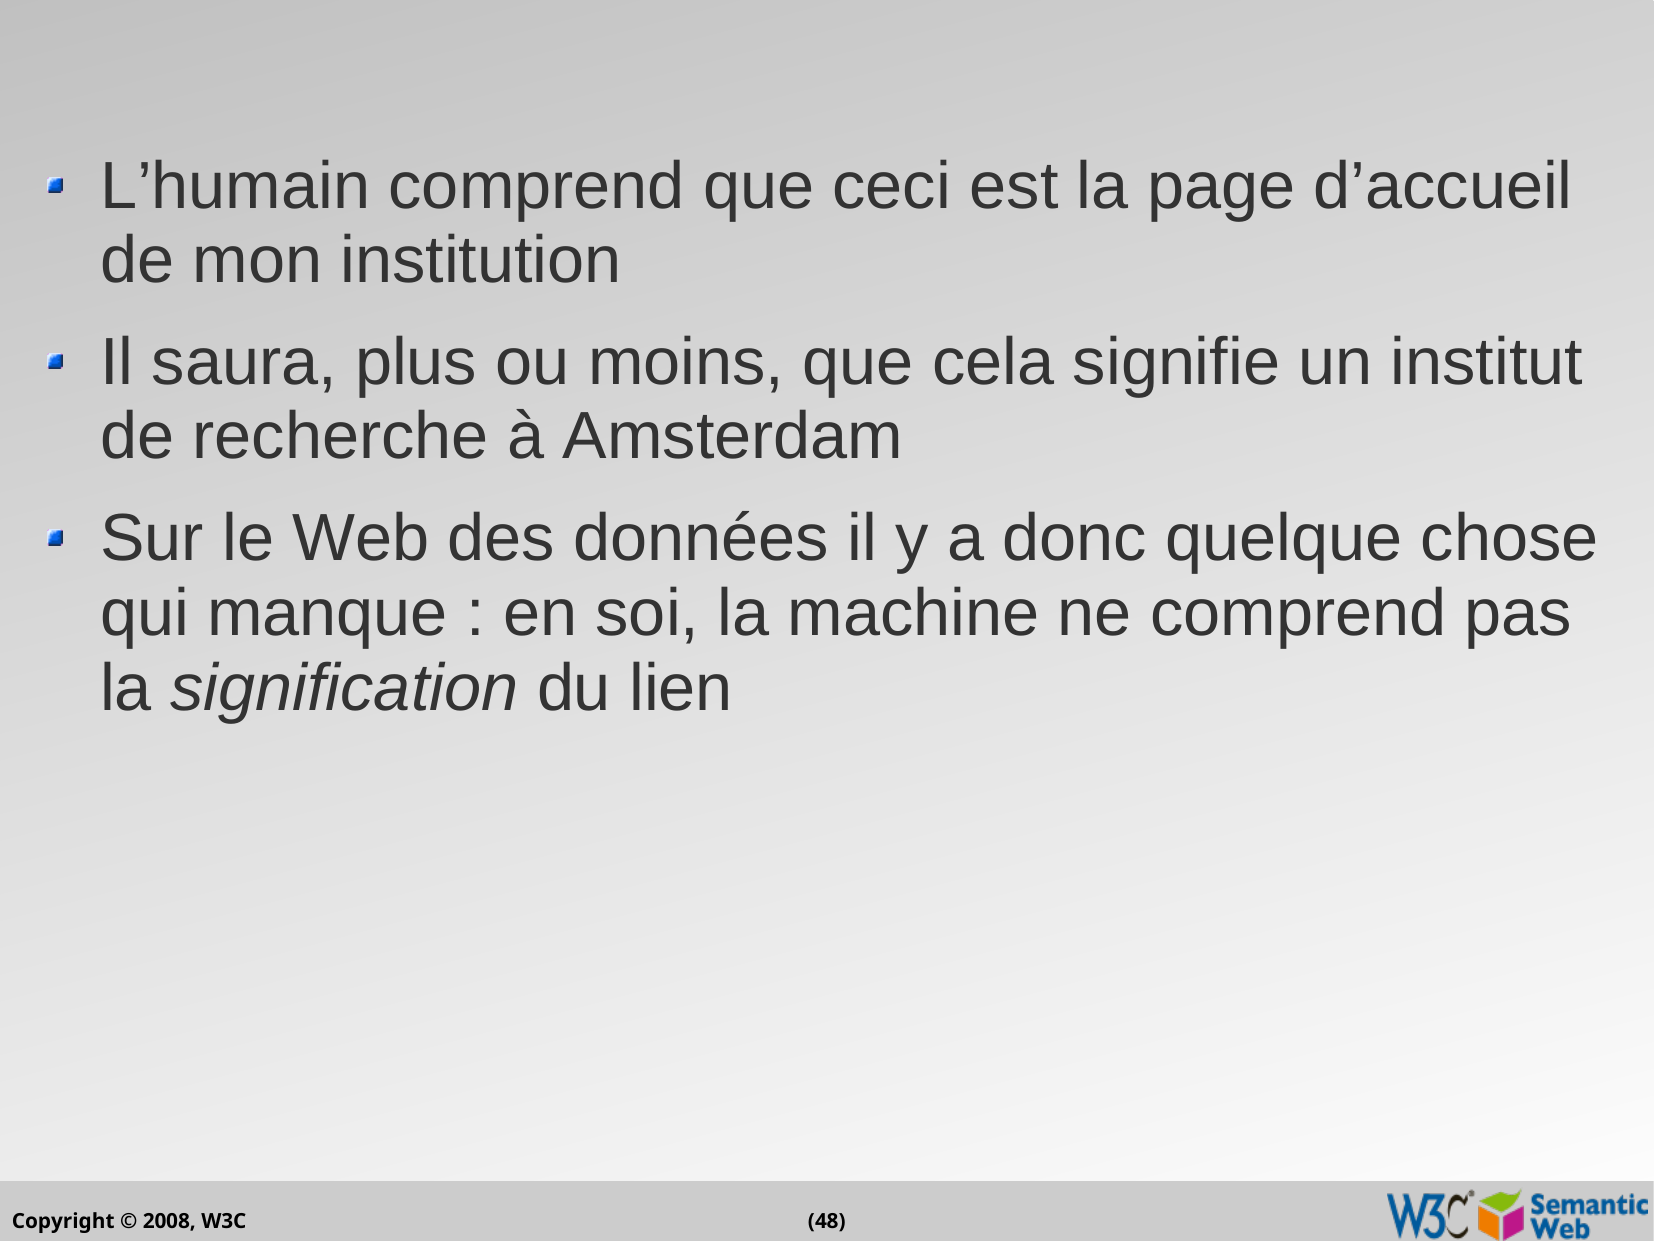

# L’humain comprend que ceci est la page d’accueil de mon institution
Il saura, plus ou moins, que cela signifie un institut de recherche à Amsterdam
Sur le Web des données il y a donc quelque chose qui manque : en soi, la machine ne comprend pas la signification du lien